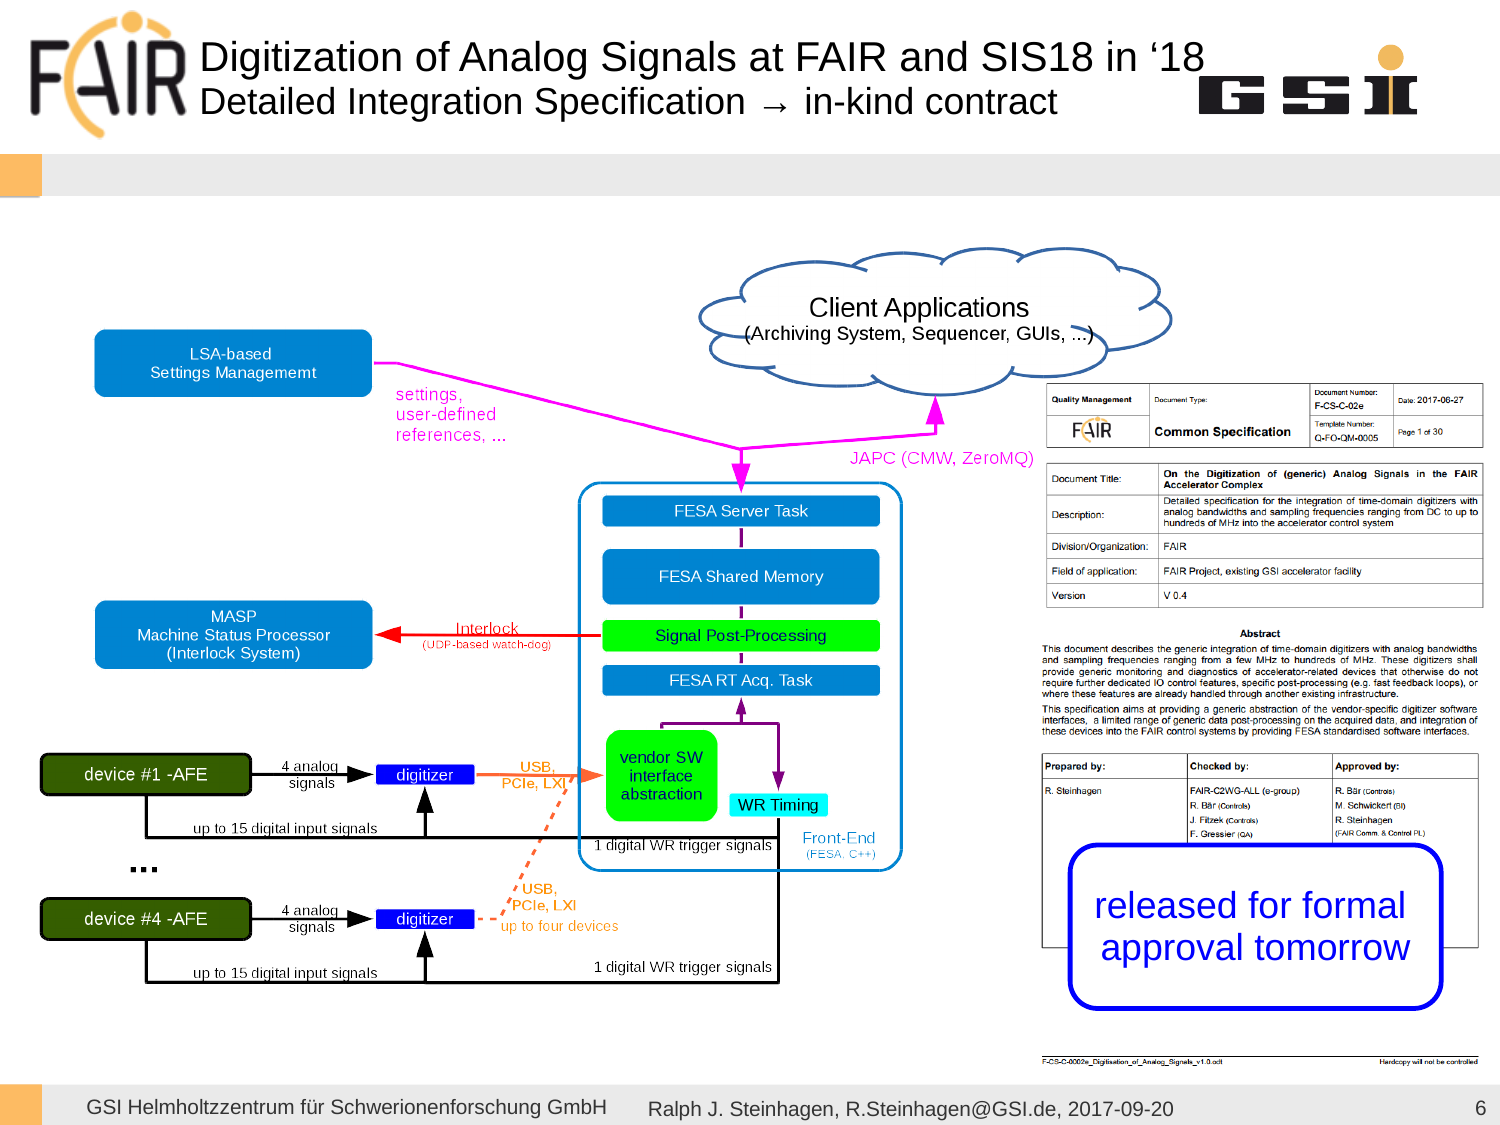

# Digitization of Analog Signals at FAIR and SIS18 in ‘18 Detailed Integration Specification → in-kind contract
released for formal
approval tomorrow